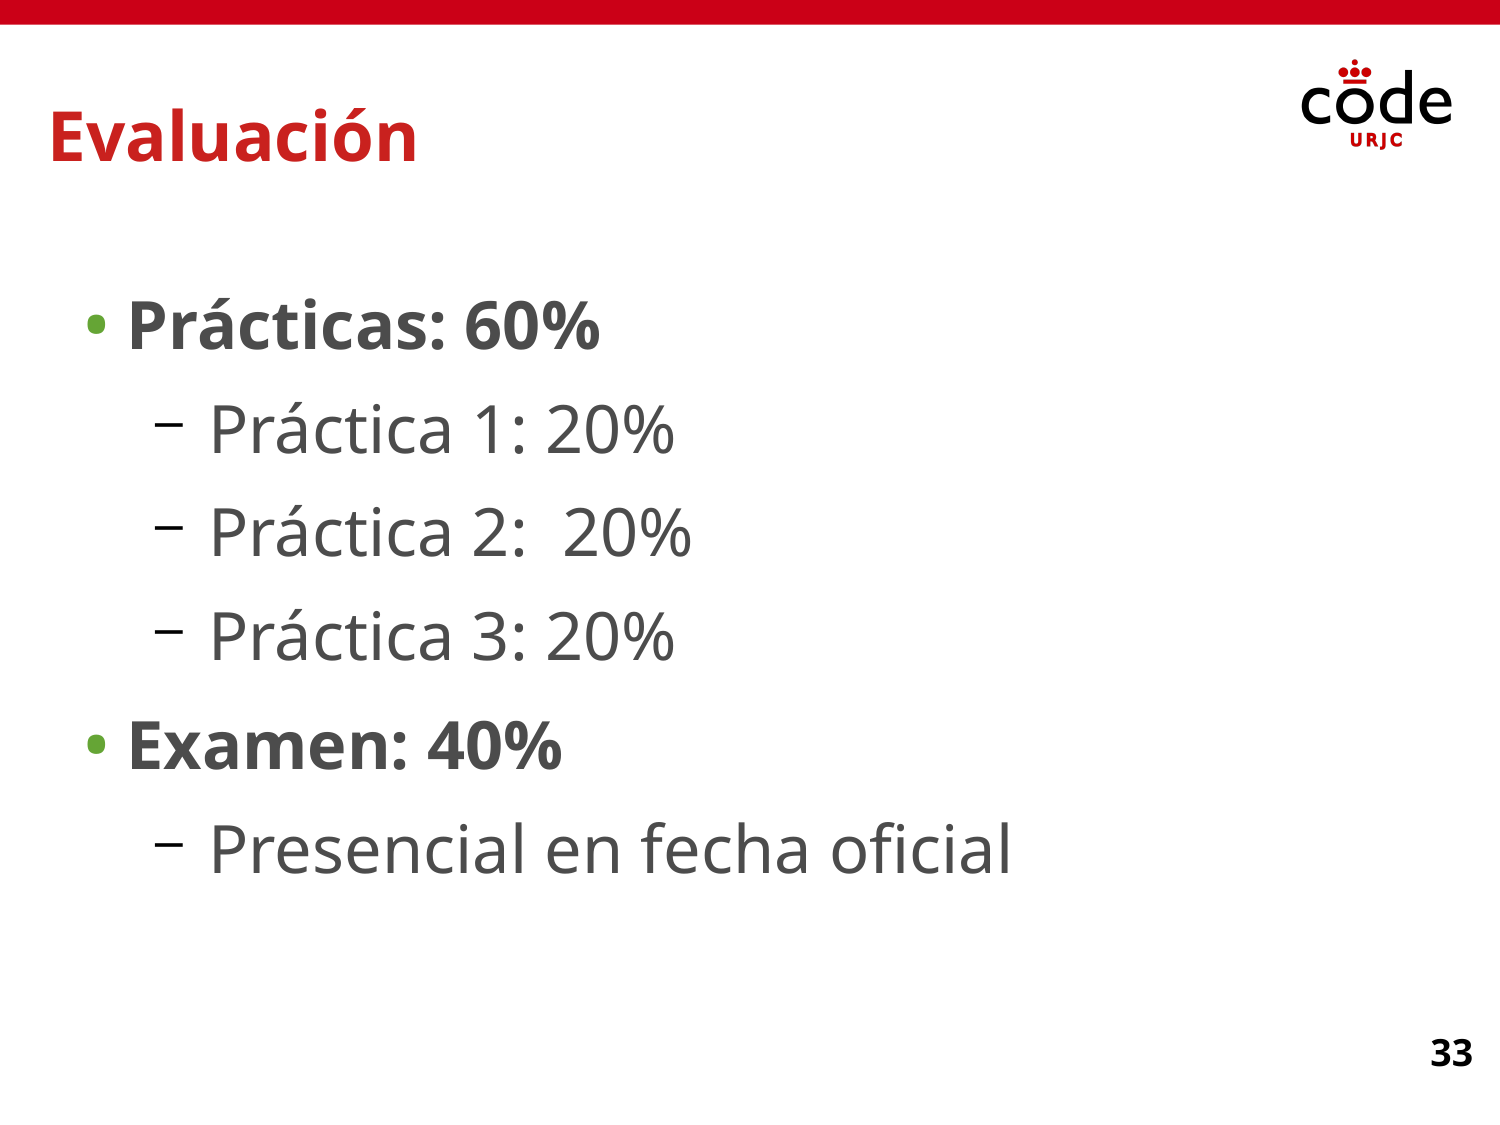

# Evaluación
Prácticas: 60%
Práctica 1: 20%
Práctica 2: 20%
Práctica 3: 20%
Examen: 40%
Presencial en fecha oficial
33